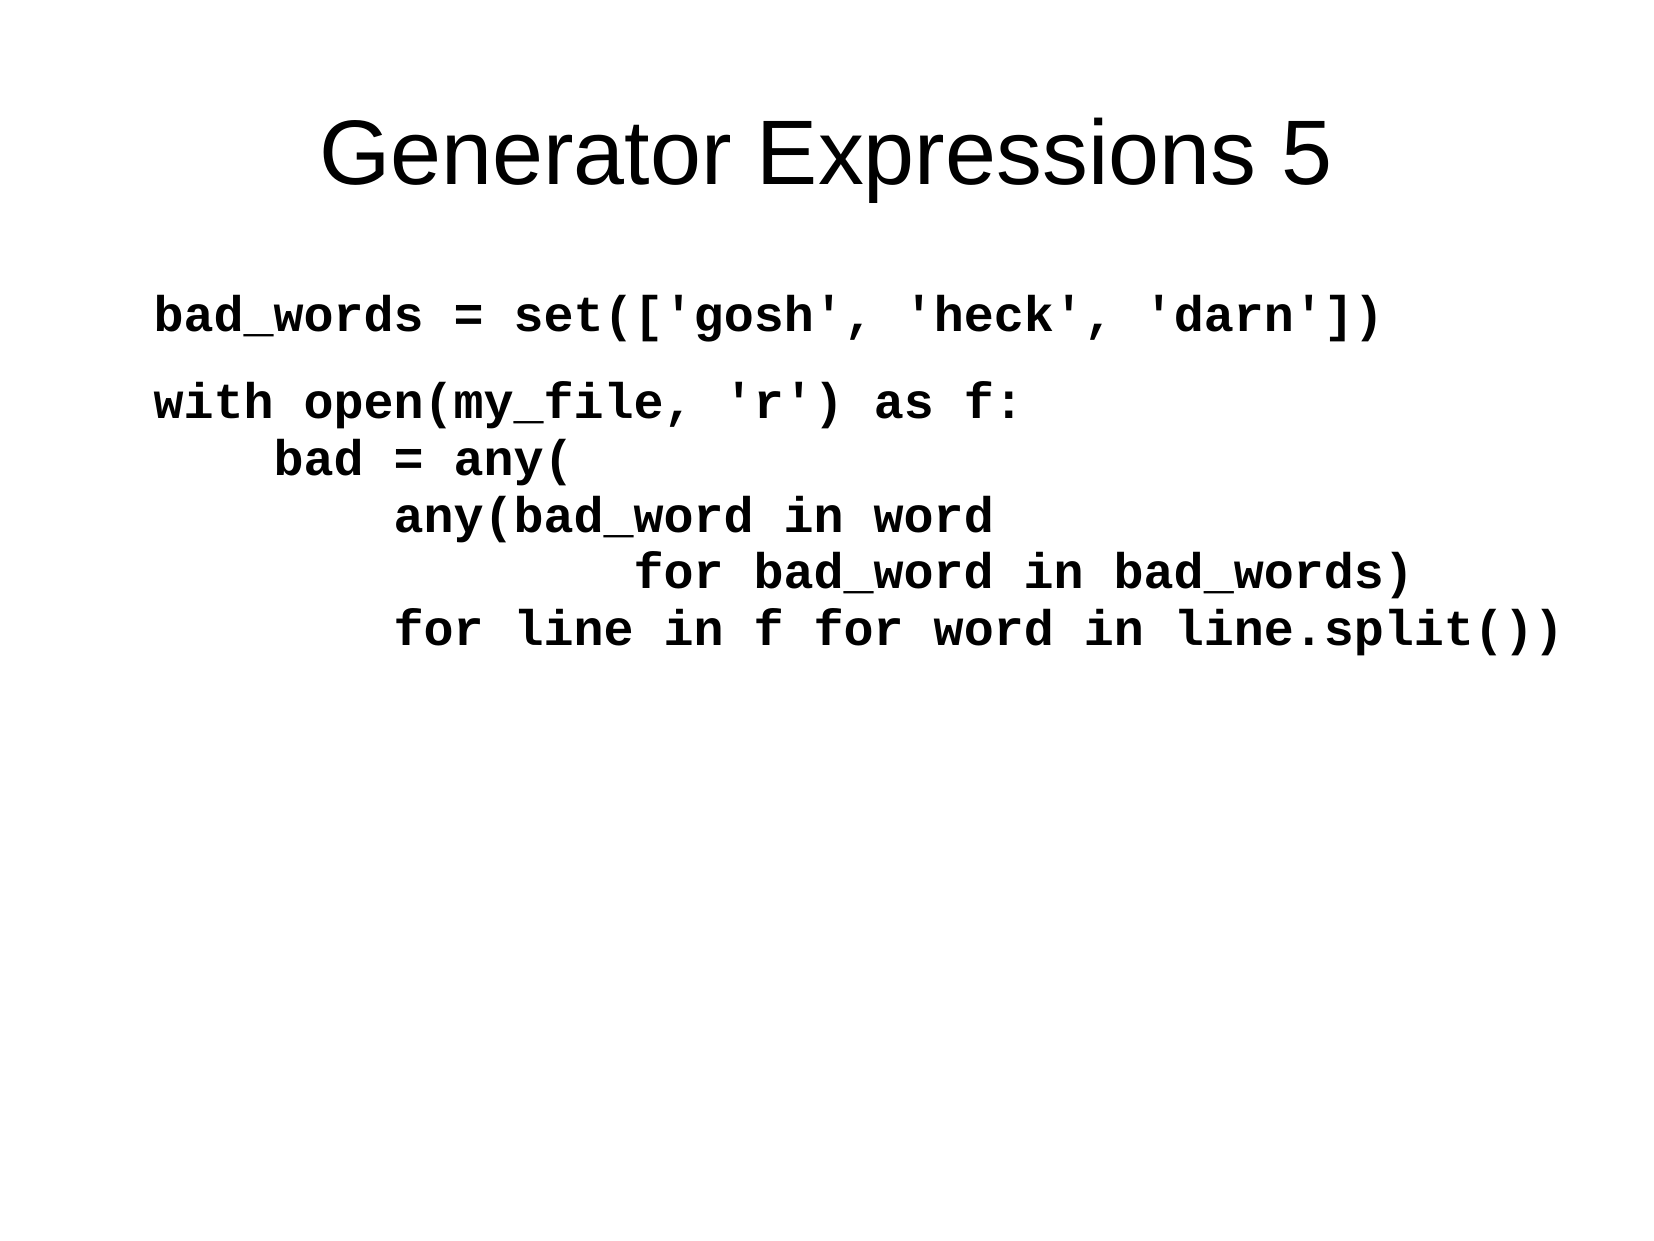

# Generator Expressions 5
bad_words = set(['gosh', 'heck', 'darn'])
with open(my_file, 'r') as f:
 bad = any(
 any(bad_word in word
 for bad_word in bad_words)
 for line in f for word in line.split())